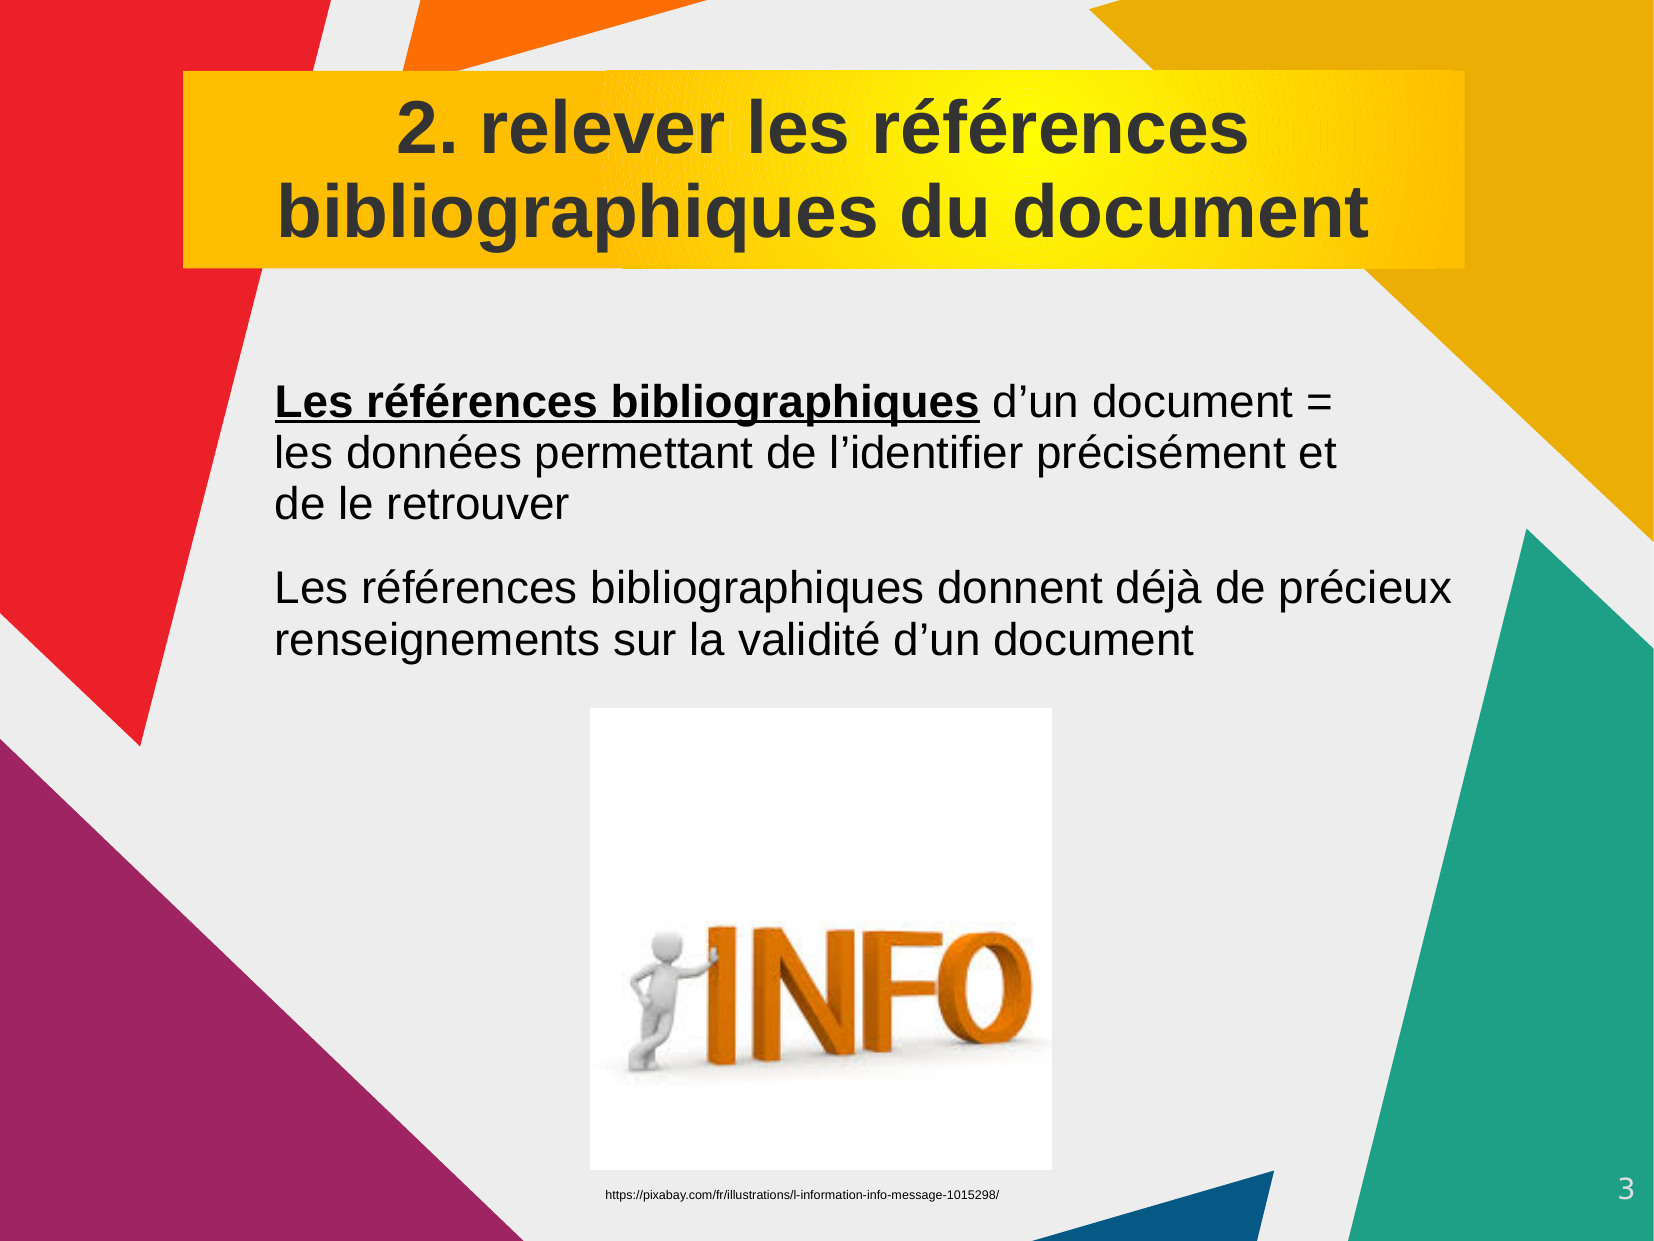

# 2. relever les références bibliographiques du document
Les références bibliographiques d’un document =
les données permettant de l’identifier précisément et
de le retrouver
Les références bibliographiques donnent déjà de précieux renseignements sur la validité d’un document
3
https://pixabay.com/fr/illustrations/l-information-info-message-1015298/